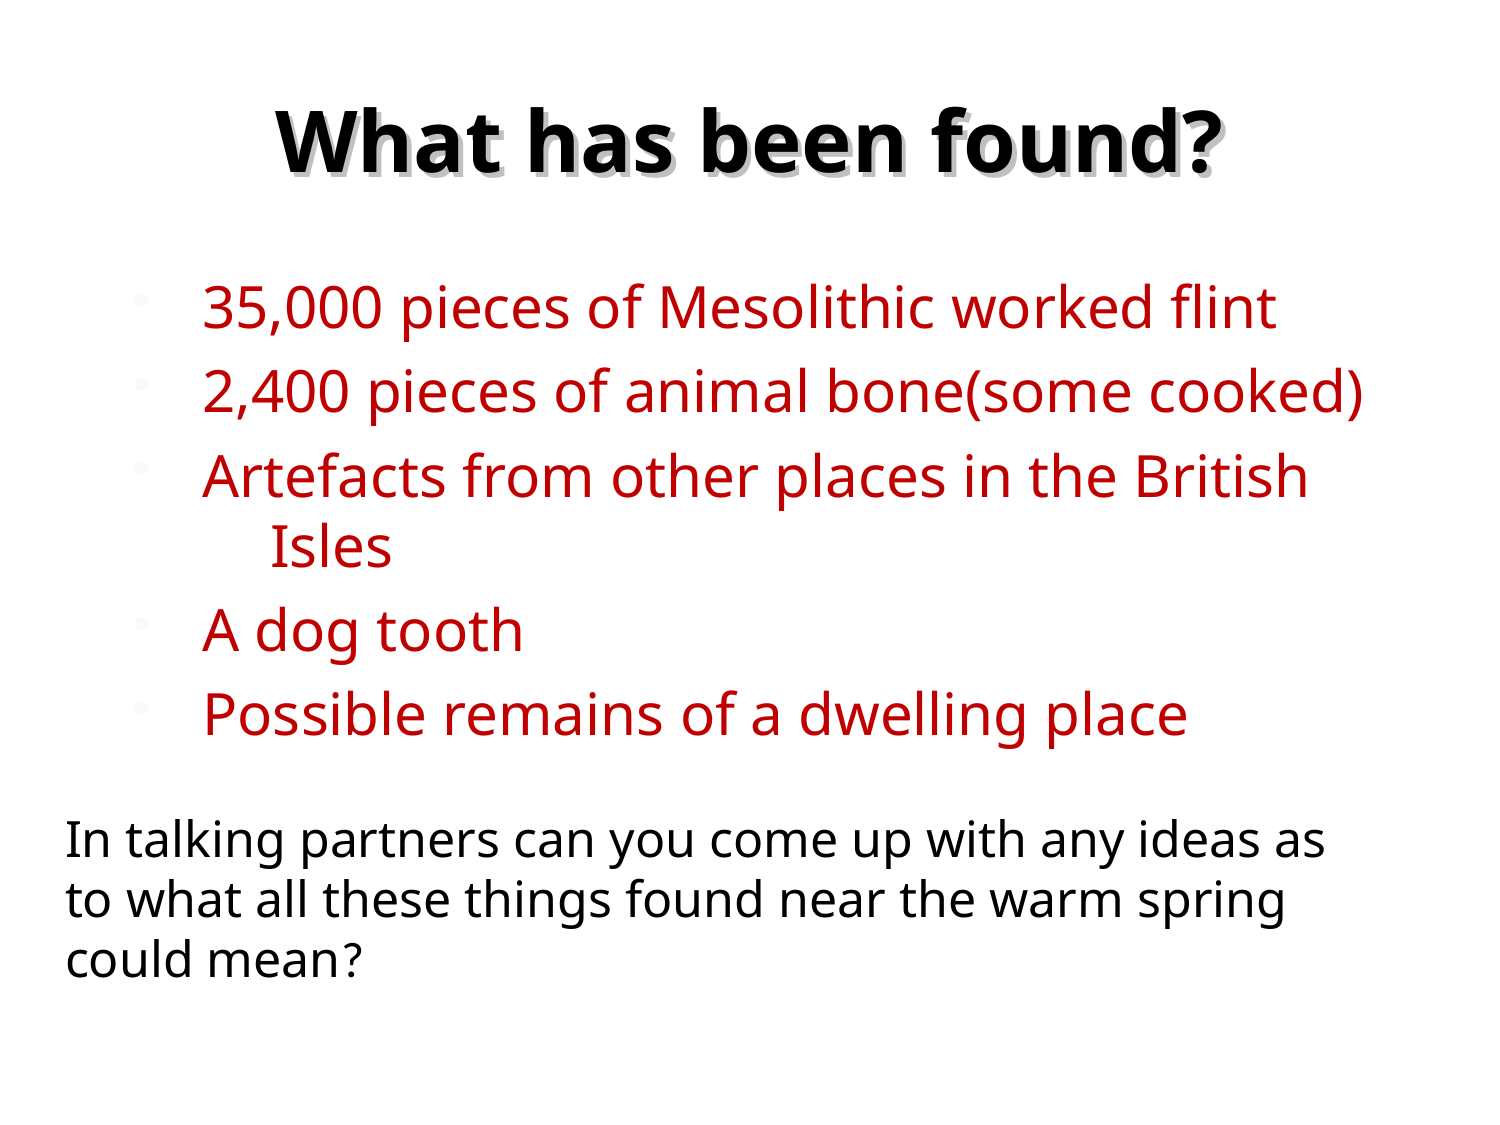

# What has been found?
35,000 pieces of Mesolithic worked flint
2,400 pieces of animal bone(some cooked)
Artefacts from other places in the British Isles
A dog tooth
Possible remains of a dwelling place
In talking partners can you come up with any ideas as to what all these things found near the warm spring could mean?